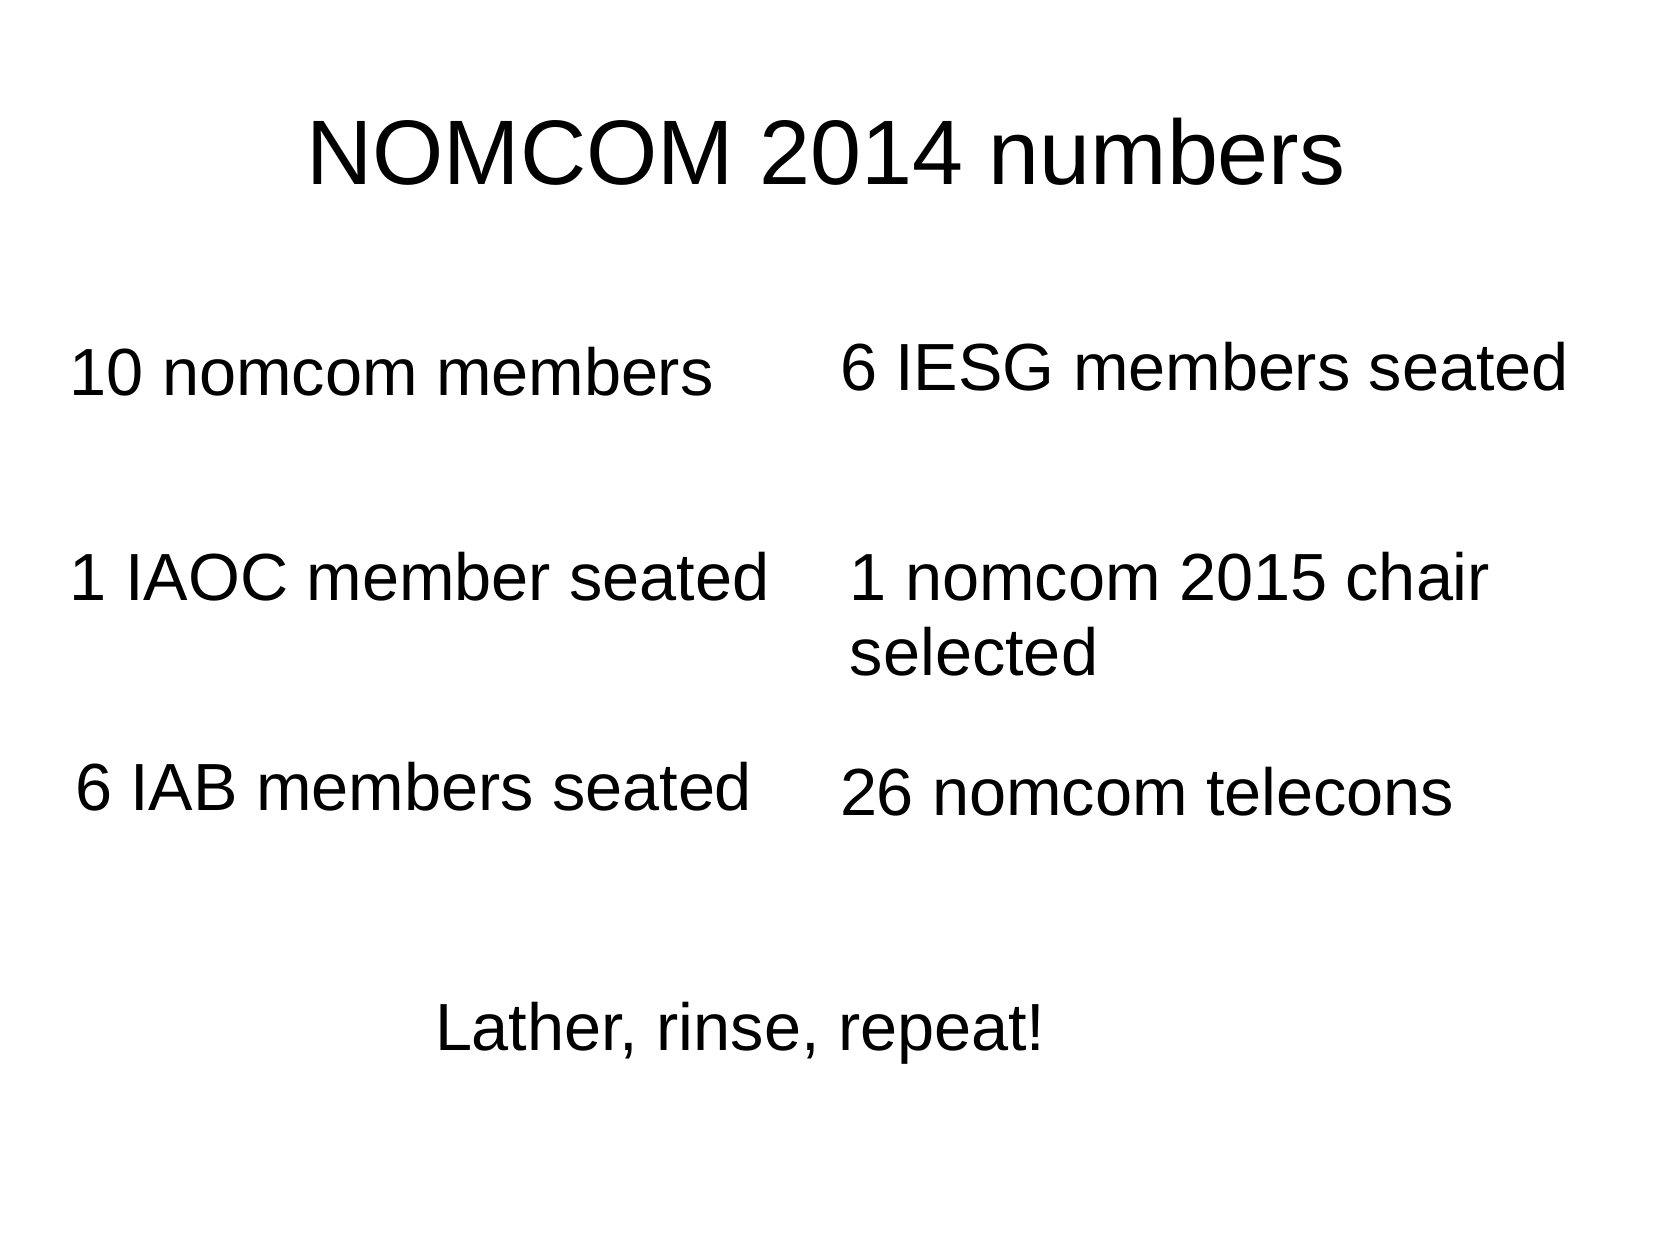

# NOMCOM 2014 numbers
6 IESG members seated
10 nomcom members
1 IAOC member seated
1 nomcom 2015 chair selected
6 IAB members seated
26 nomcom telecons
Lather, rinse, repeat!